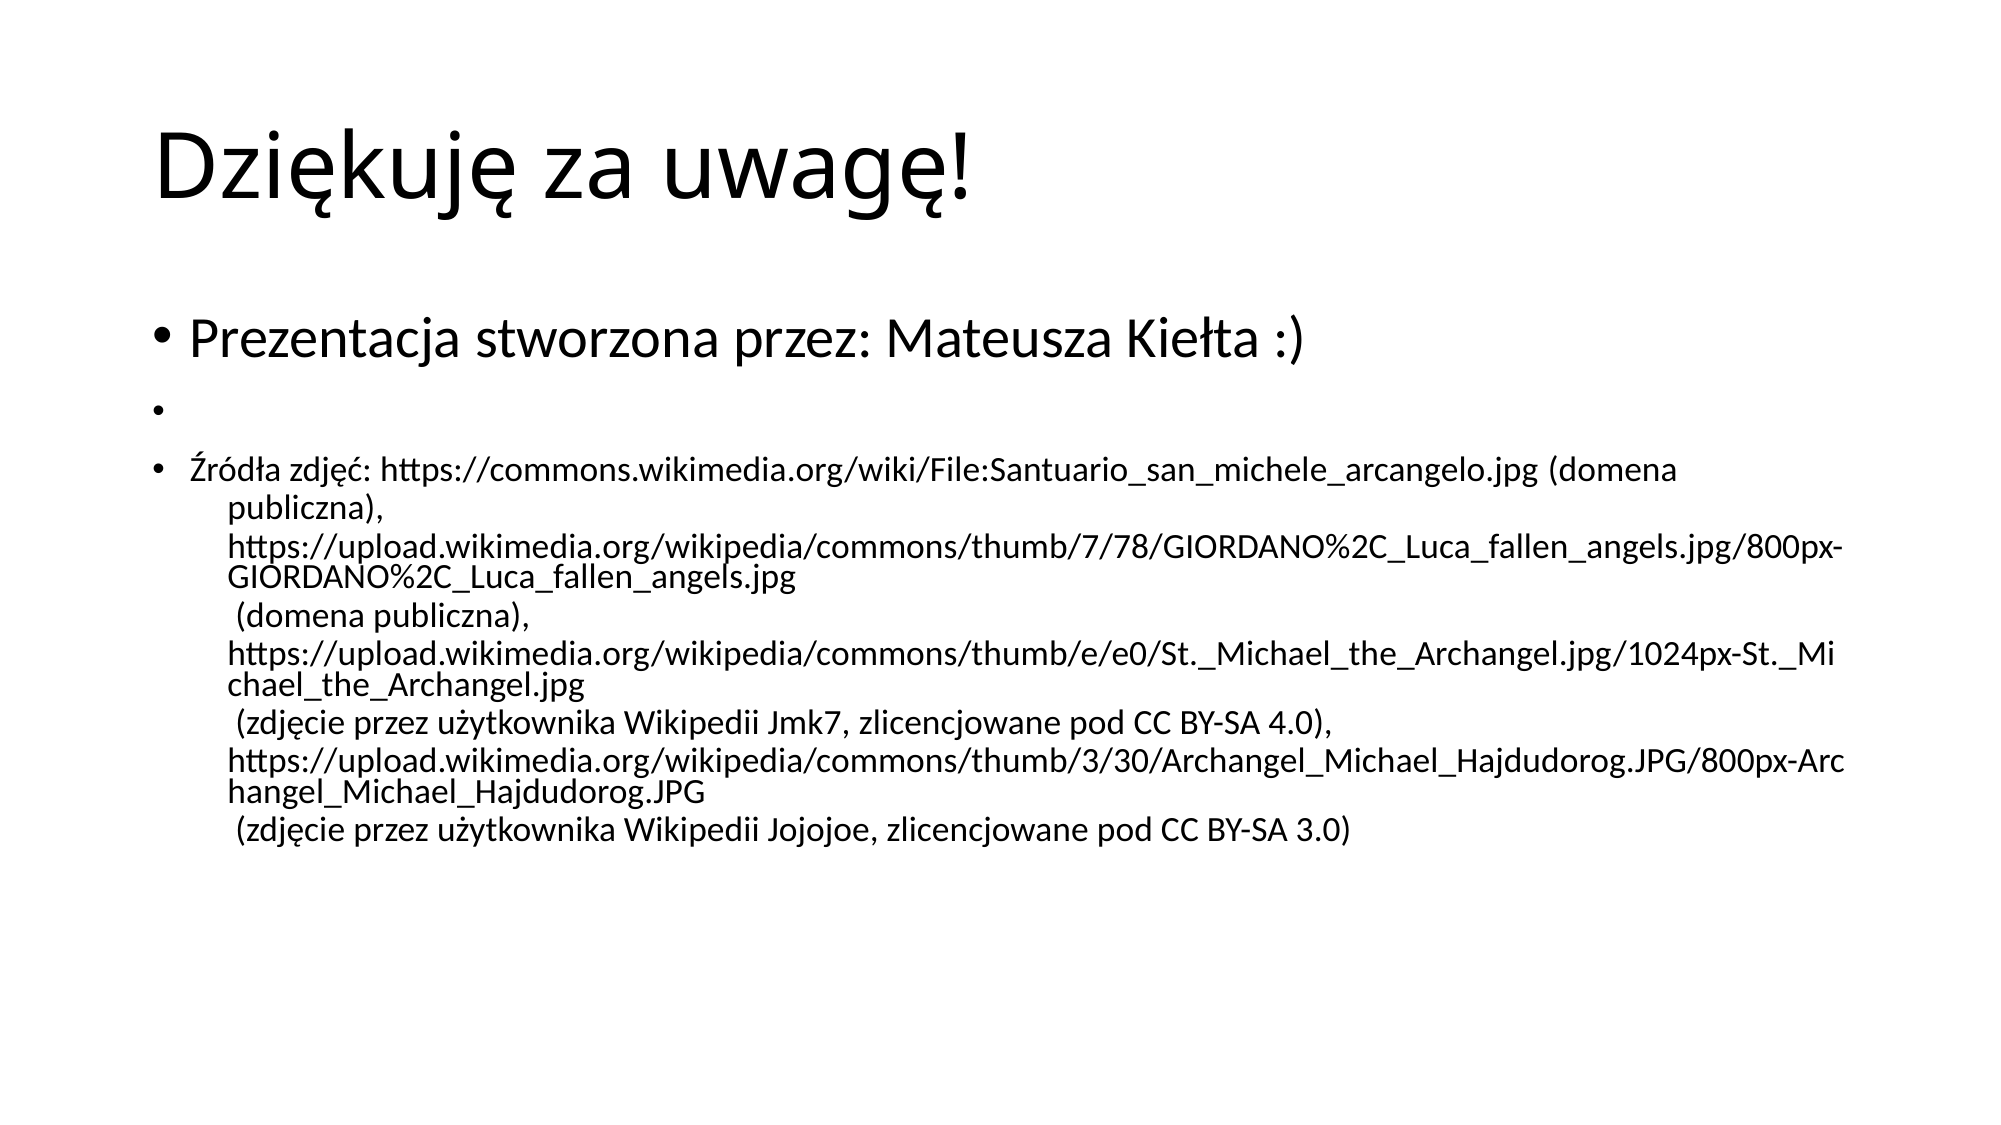

# Dziękuję za uwagę!
Prezentacja stworzona przez: Mateusza Kiełta :)
Źródła zdjęć: https://commons.wikimedia.org/wiki/File:Santuario_san_michele_arcangelo.jpg (domena publiczna), https://upload.wikimedia.org/wikipedia/commons/thumb/7/78/GIORDANO%2C_Luca_fallen_angels.jpg/800px-GIORDANO%2C_Luca_fallen_angels.jpg (domena publiczna), https://upload.wikimedia.org/wikipedia/commons/thumb/e/e0/St._Michael_the_Archangel.jpg/1024px-St._Michael_the_Archangel.jpg (zdjęcie przez użytkownika Wikipedii Jmk7, zlicencjowane pod CC BY-SA 4.0), https://upload.wikimedia.org/wikipedia/commons/thumb/3/30/Archangel_Michael_Hajdudorog.JPG/800px-Archangel_Michael_Hajdudorog.JPG (zdjęcie przez użytkownika Wikipedii Jojojoe, zlicencjowane pod CC BY-SA 3.0)